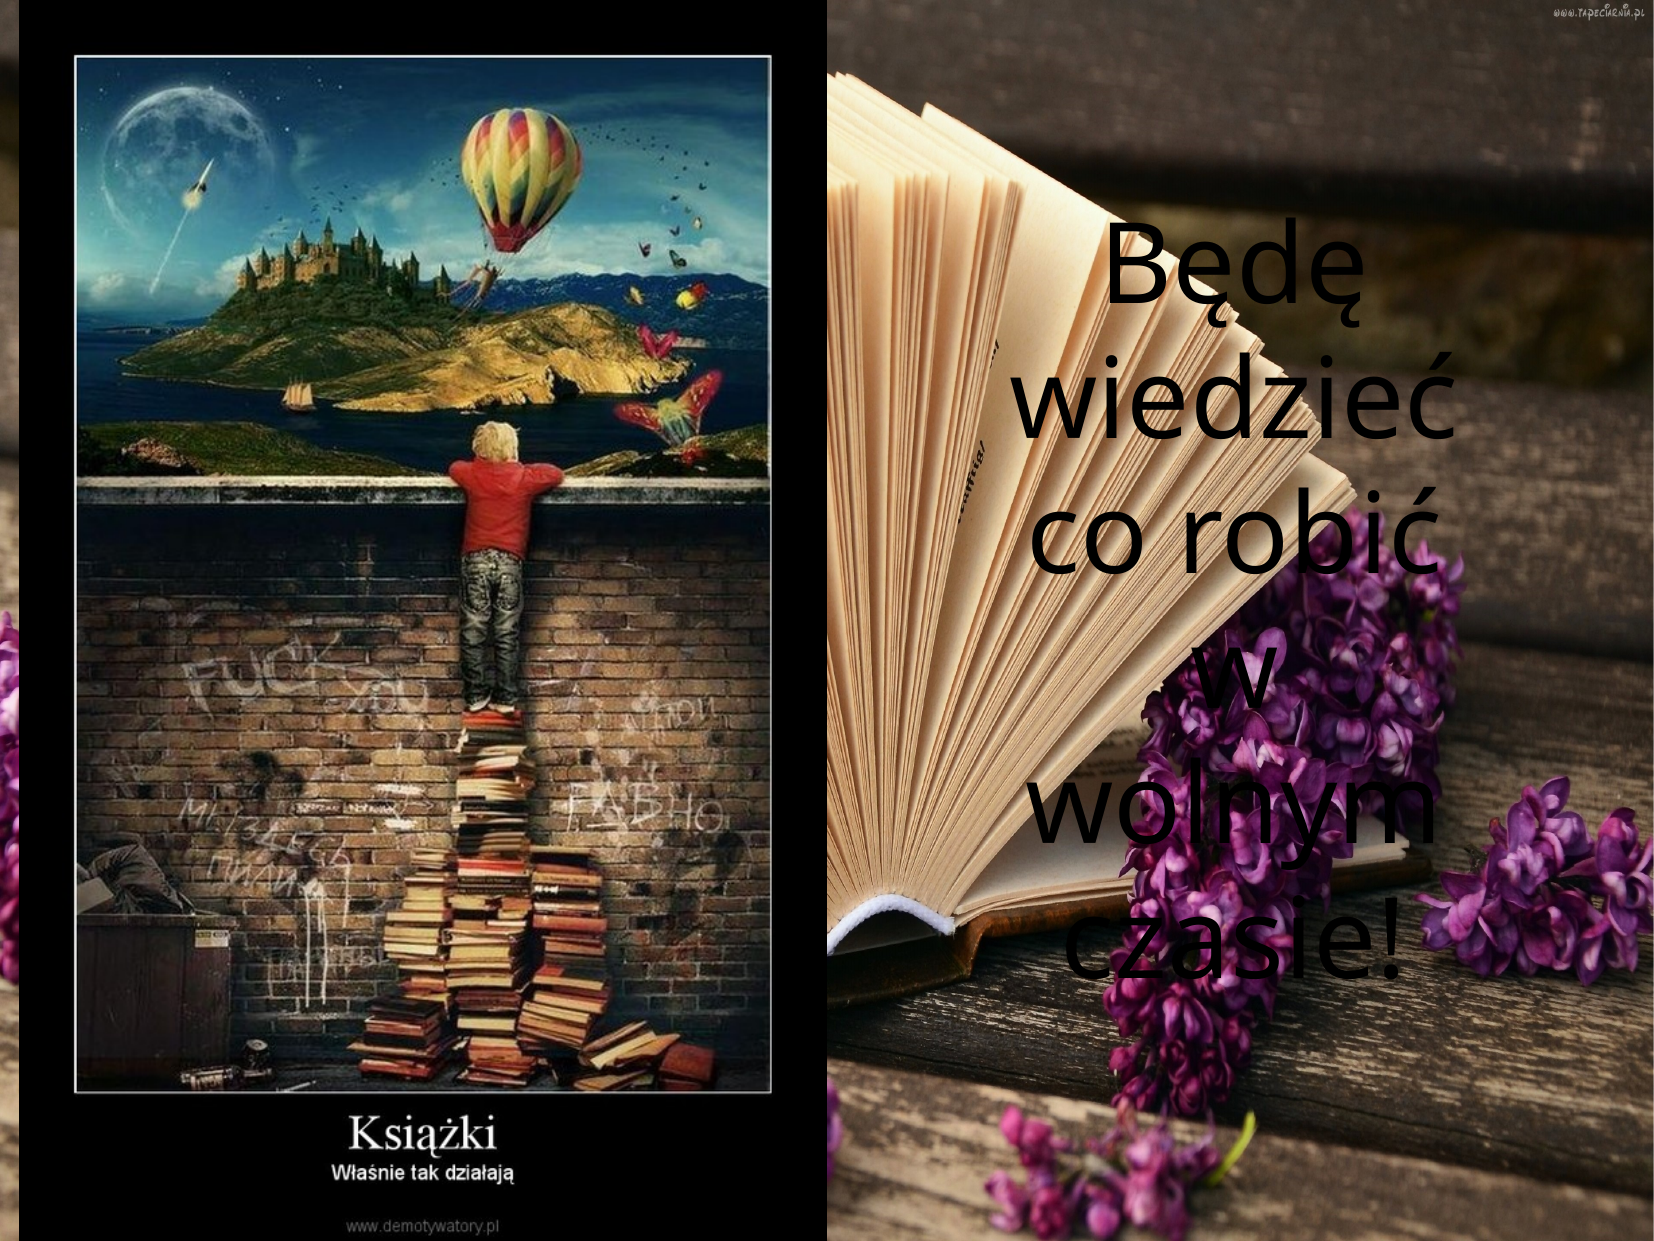

# Będę wiedzieć co robić w wolnym czasie!